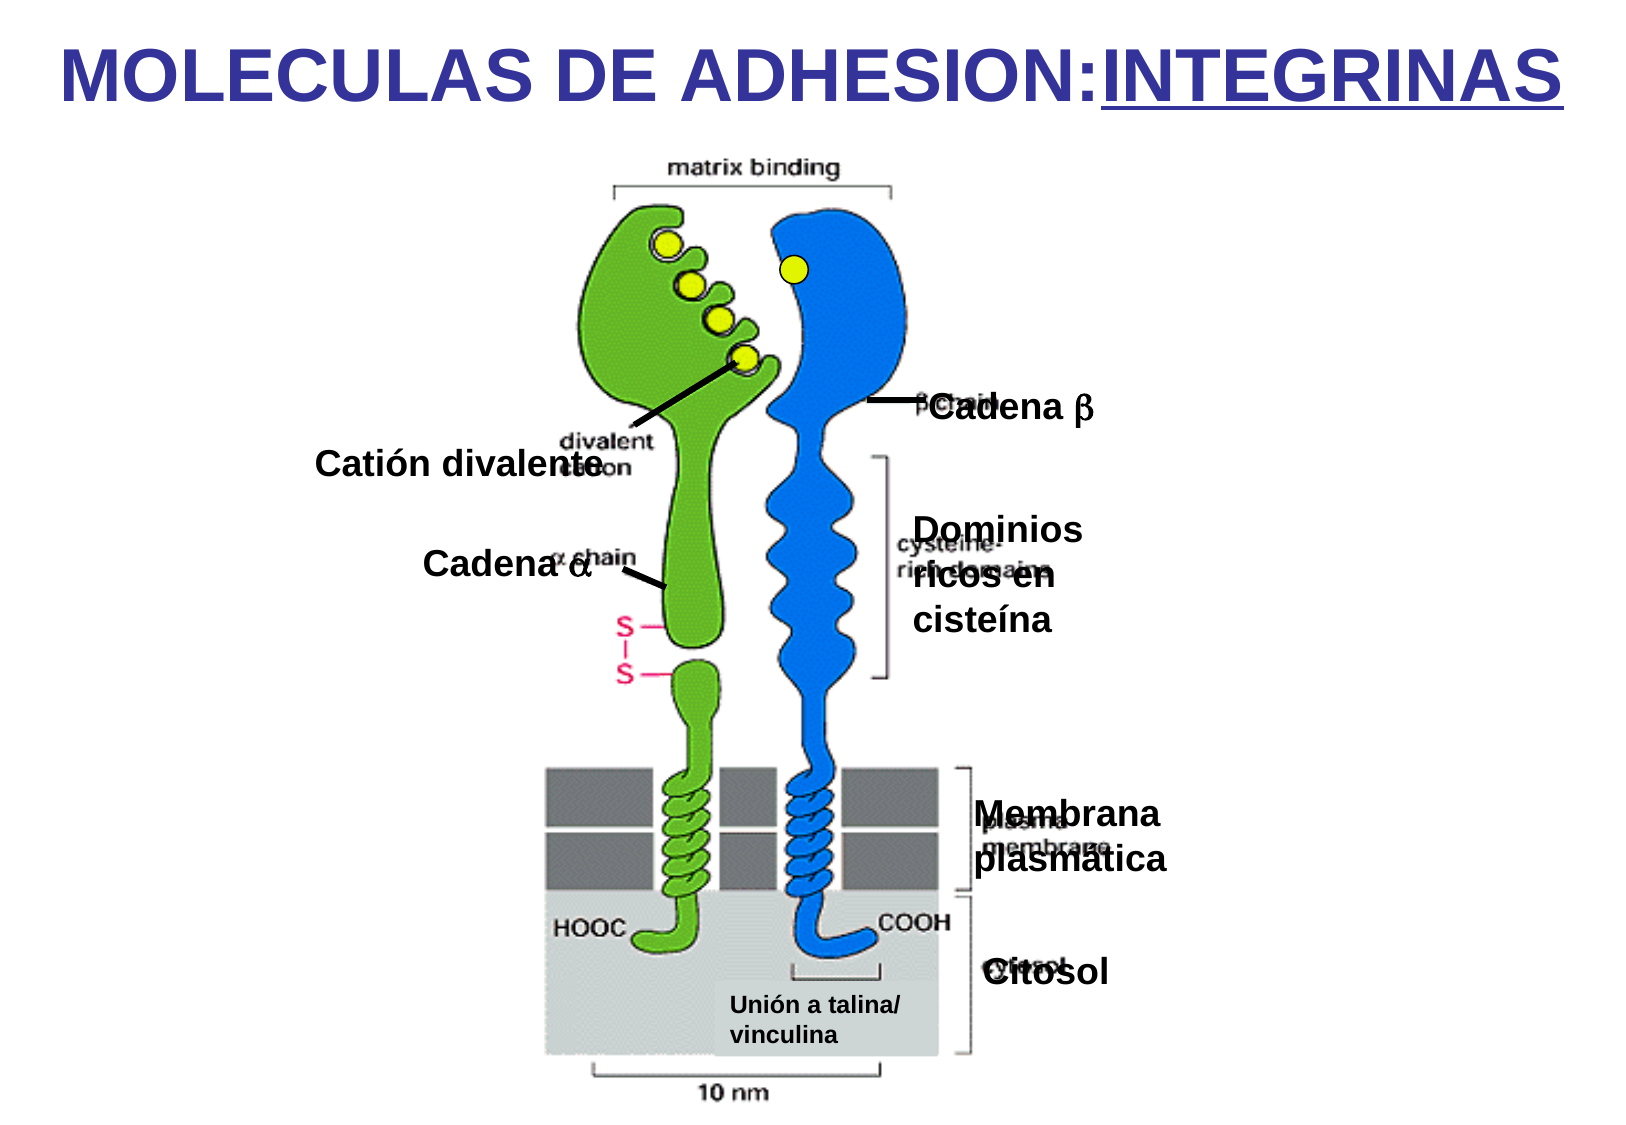

MOLECULAS DE ADHESION:INTEGRINAS
Cadena 
Catión divalente
Dominios ricos en cisteína
Cadena 
Membrana plasmática
Citosol
Unión a talina/ vinculina